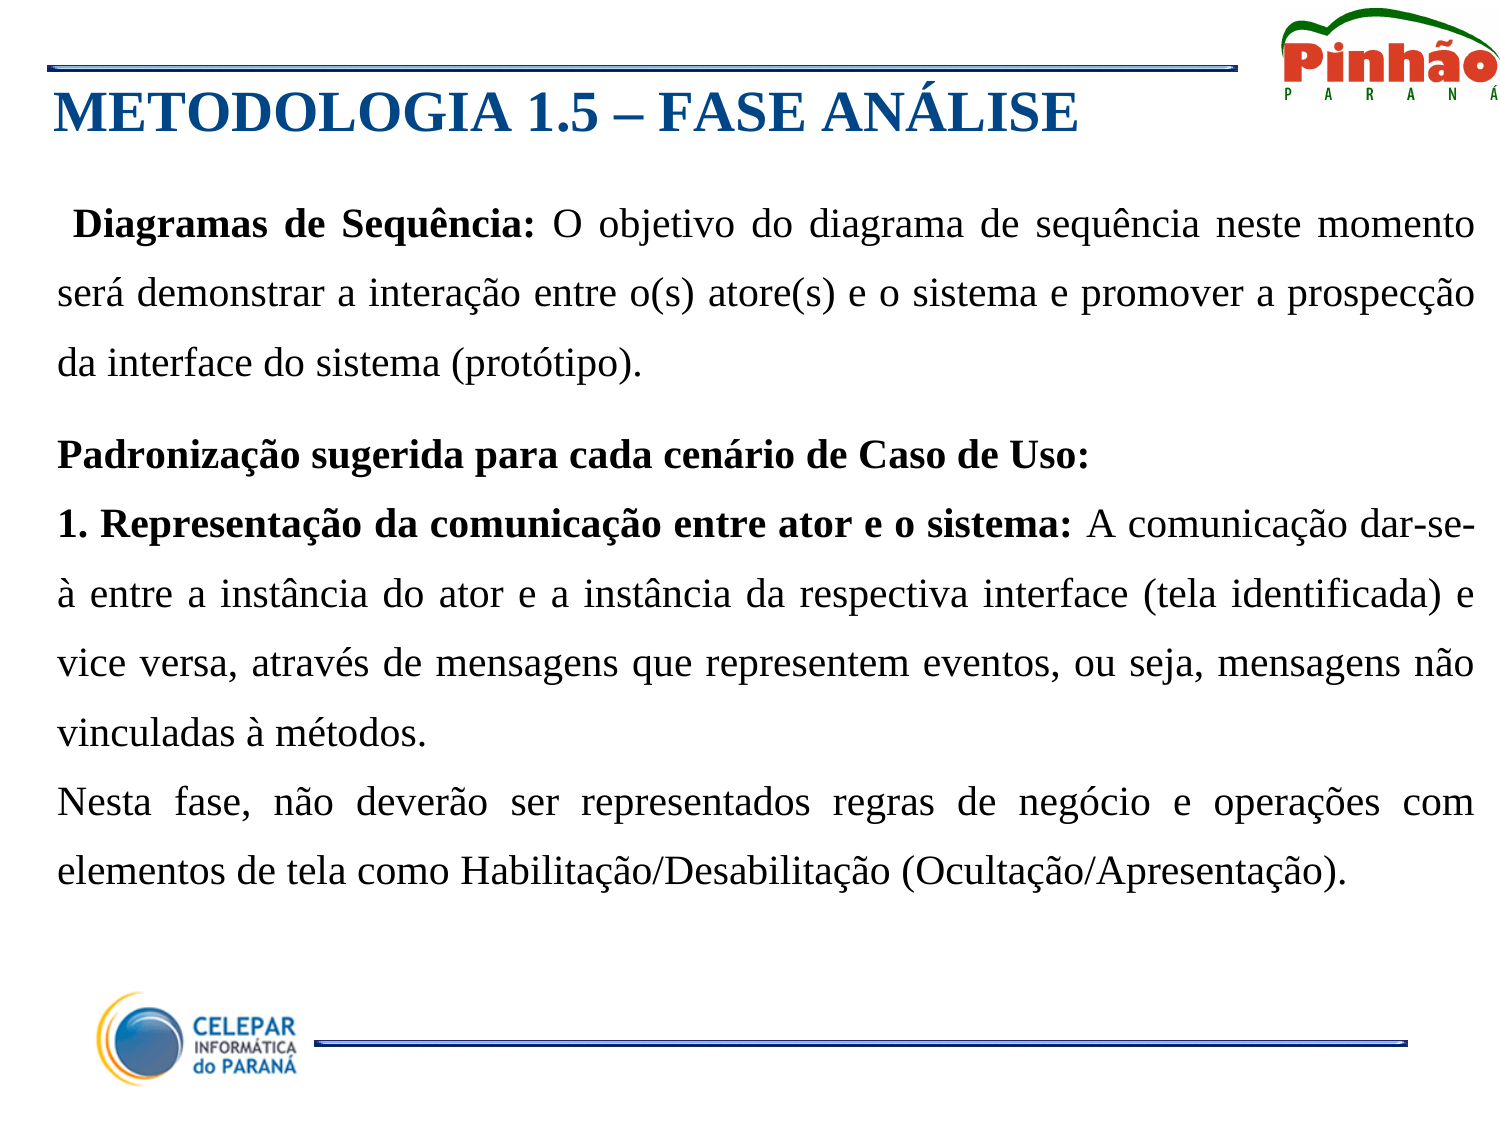

METODOLOGIA 1.5 – FASE ANÁLISE
 Diagramas de Sequência: O objetivo do diagrama de sequência neste momento será demonstrar a interação entre o(s) atore(s) e o sistema e promover a prospecção da interface do sistema (protótipo).
Padronização sugerida para cada cenário de Caso de Uso:
1. Representação da comunicação entre ator e o sistema: A comunicação dar-se-à entre a instância do ator e a instância da respectiva interface (tela identificada) e vice versa, através de mensagens que representem eventos, ou seja, mensagens não vinculadas à métodos.
Nesta fase, não deverão ser representados regras de negócio e operações com elementos de tela como Habilitação/Desabilitação (Ocultação/Apresentação).